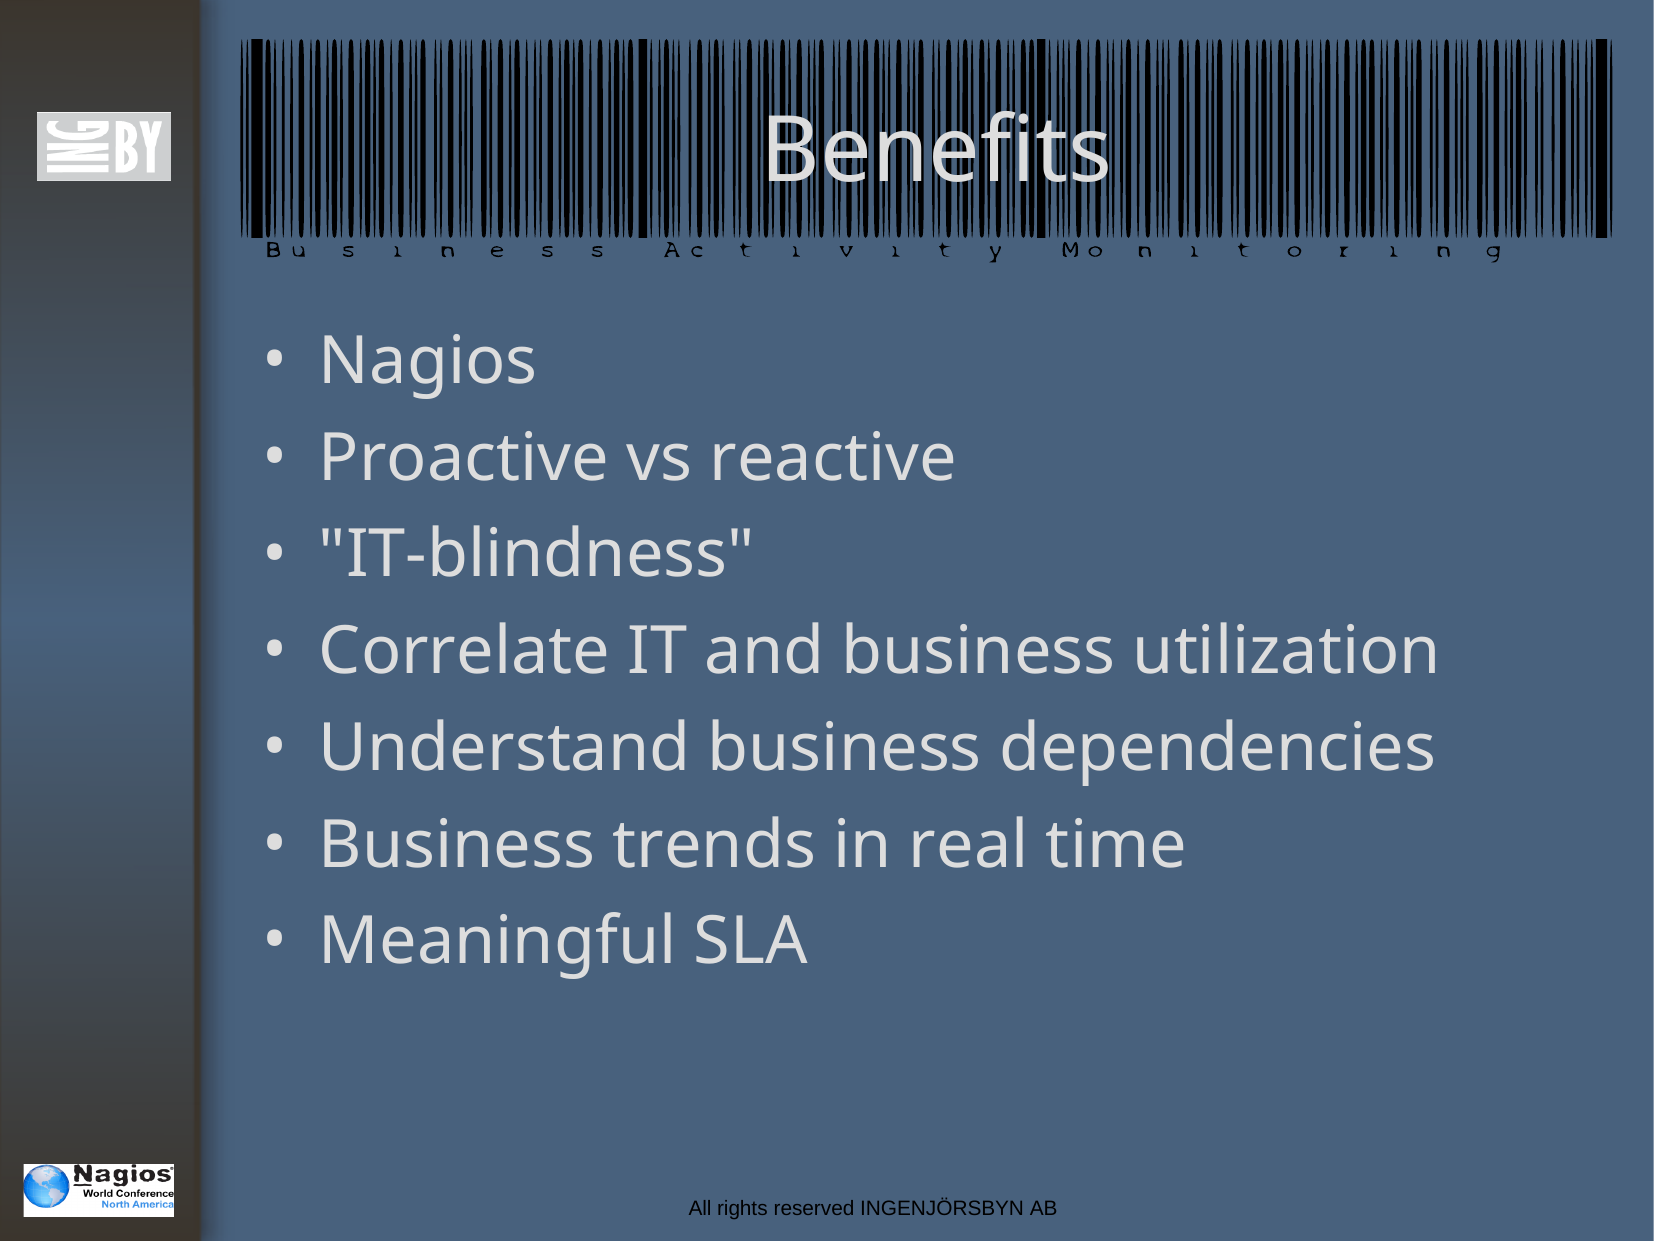

# Benefits
Nagios
Proactive vs reactive
"IT-blindness"
Correlate IT and business utilization
Understand business dependencies
Business trends in real time
Meaningful SLA